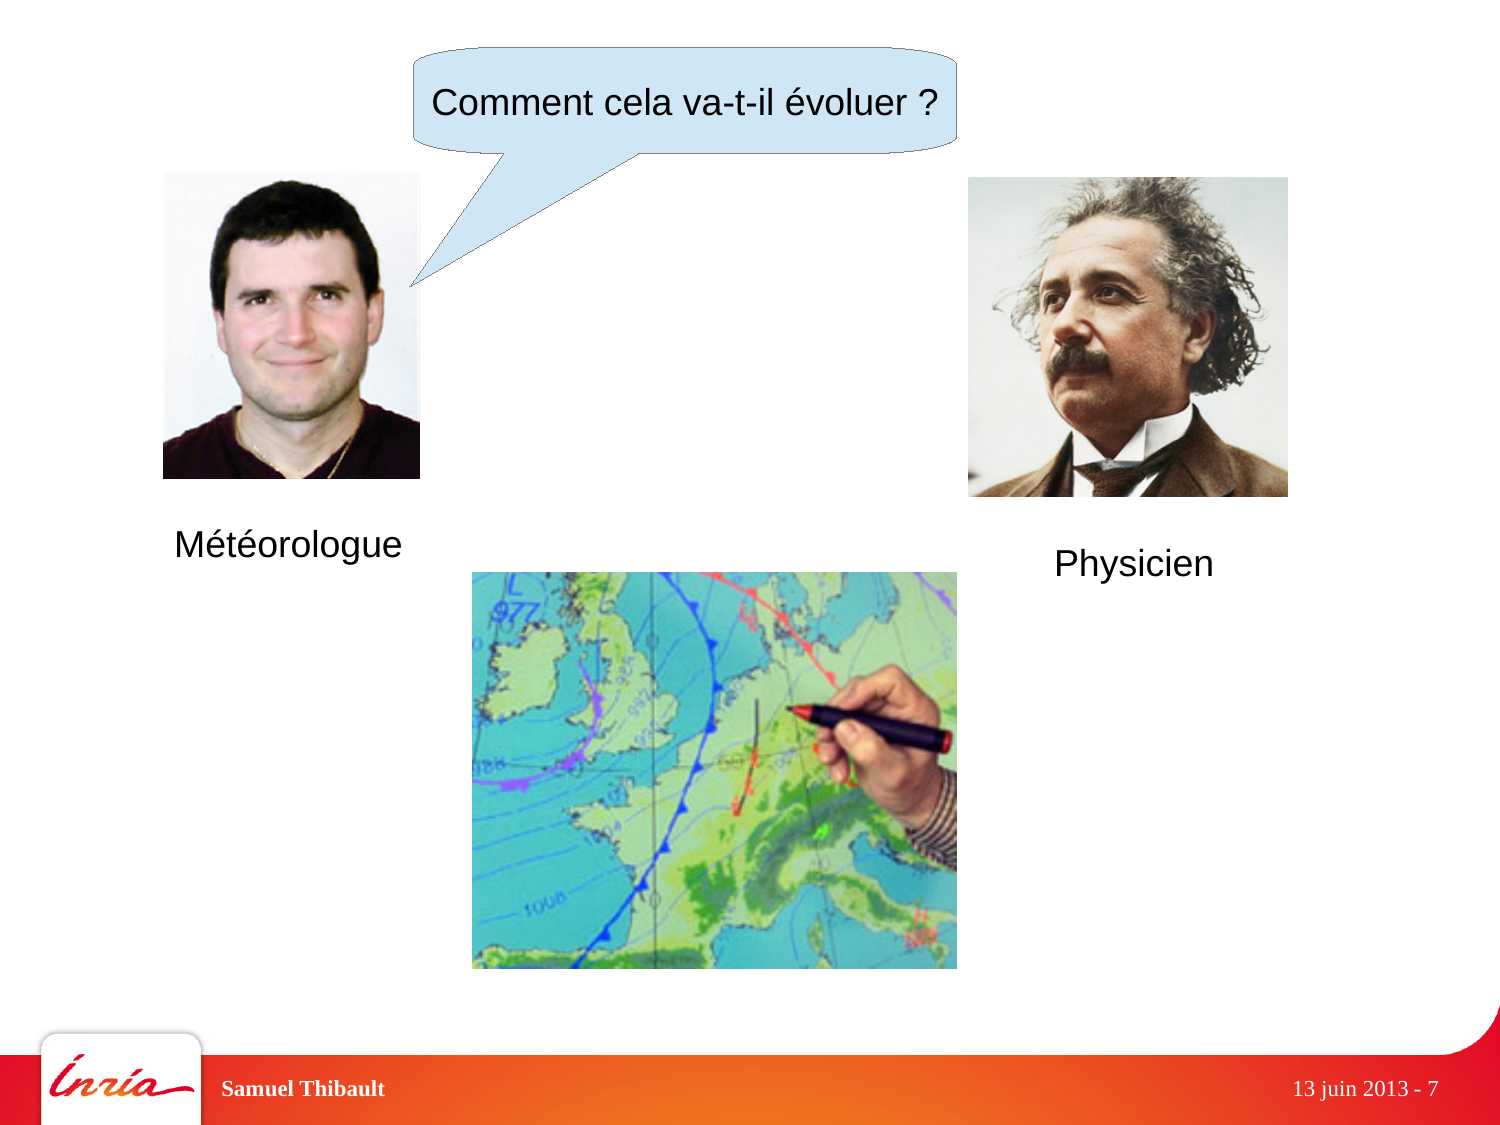

Comment cela va-t-il évoluer ?
Météorologue
Physicien
7
Samuel Thibault
13 juin 2013